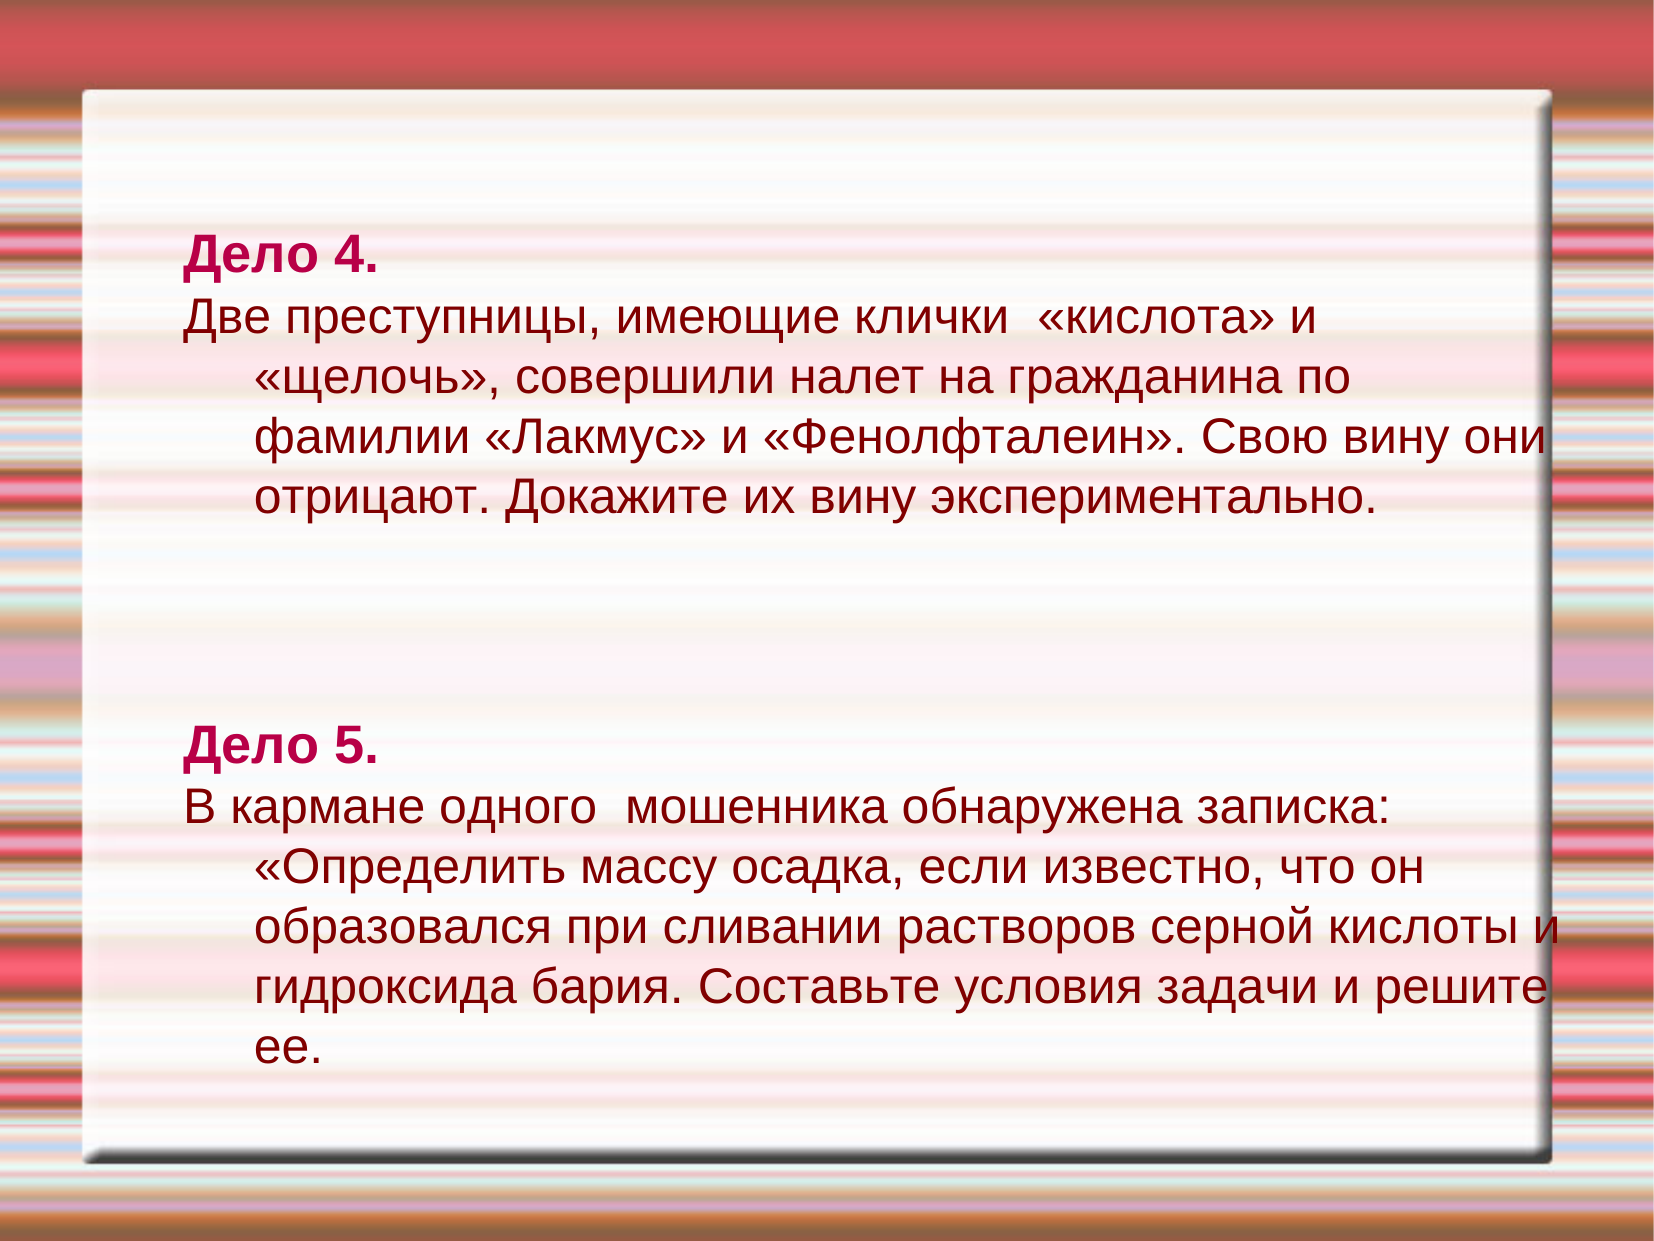

#
Дело 4.
Две преступницы, имеющие клички «кислота» и «щелочь», совершили налет на гражданина по фамилии «Лакмус» и «Фенолфталеин». Свою вину они отрицают. Докажите их вину экспериментально.
Дело 5.
В кармане одного мошенника обнаружена записка: «Определить массу осадка, если известно, что он образовался при сливании растворов серной кислоты и гидроксида бария. Составьте условия задачи и решите ее.